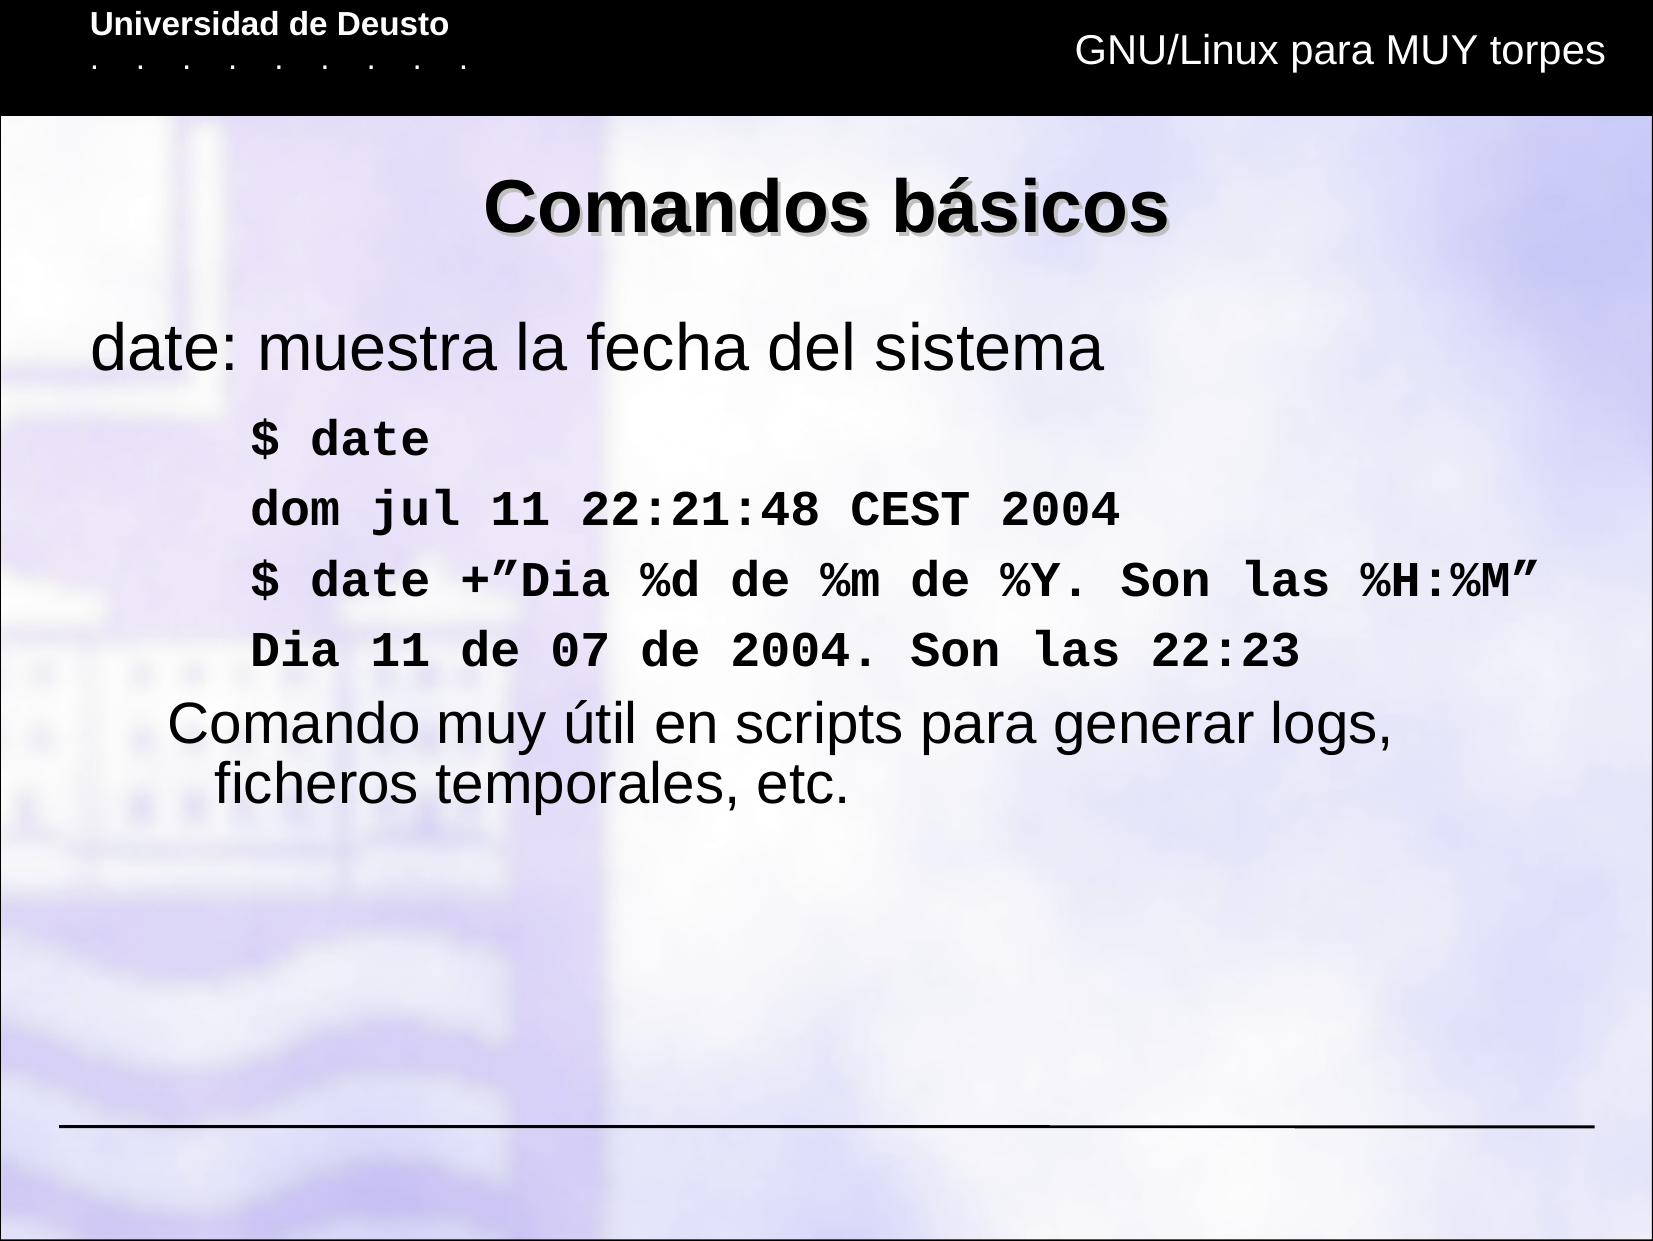

# Comandos básicos
date: muestra la fecha del sistema
$ date
dom jul 11 22:21:48 CEST 2004
$ date +”Dia %d de %m de %Y. Son las %H:%M”
Dia 11 de 07 de 2004. Son las 22:23
Comando muy útil en scripts para generar logs, ficheros temporales, etc.